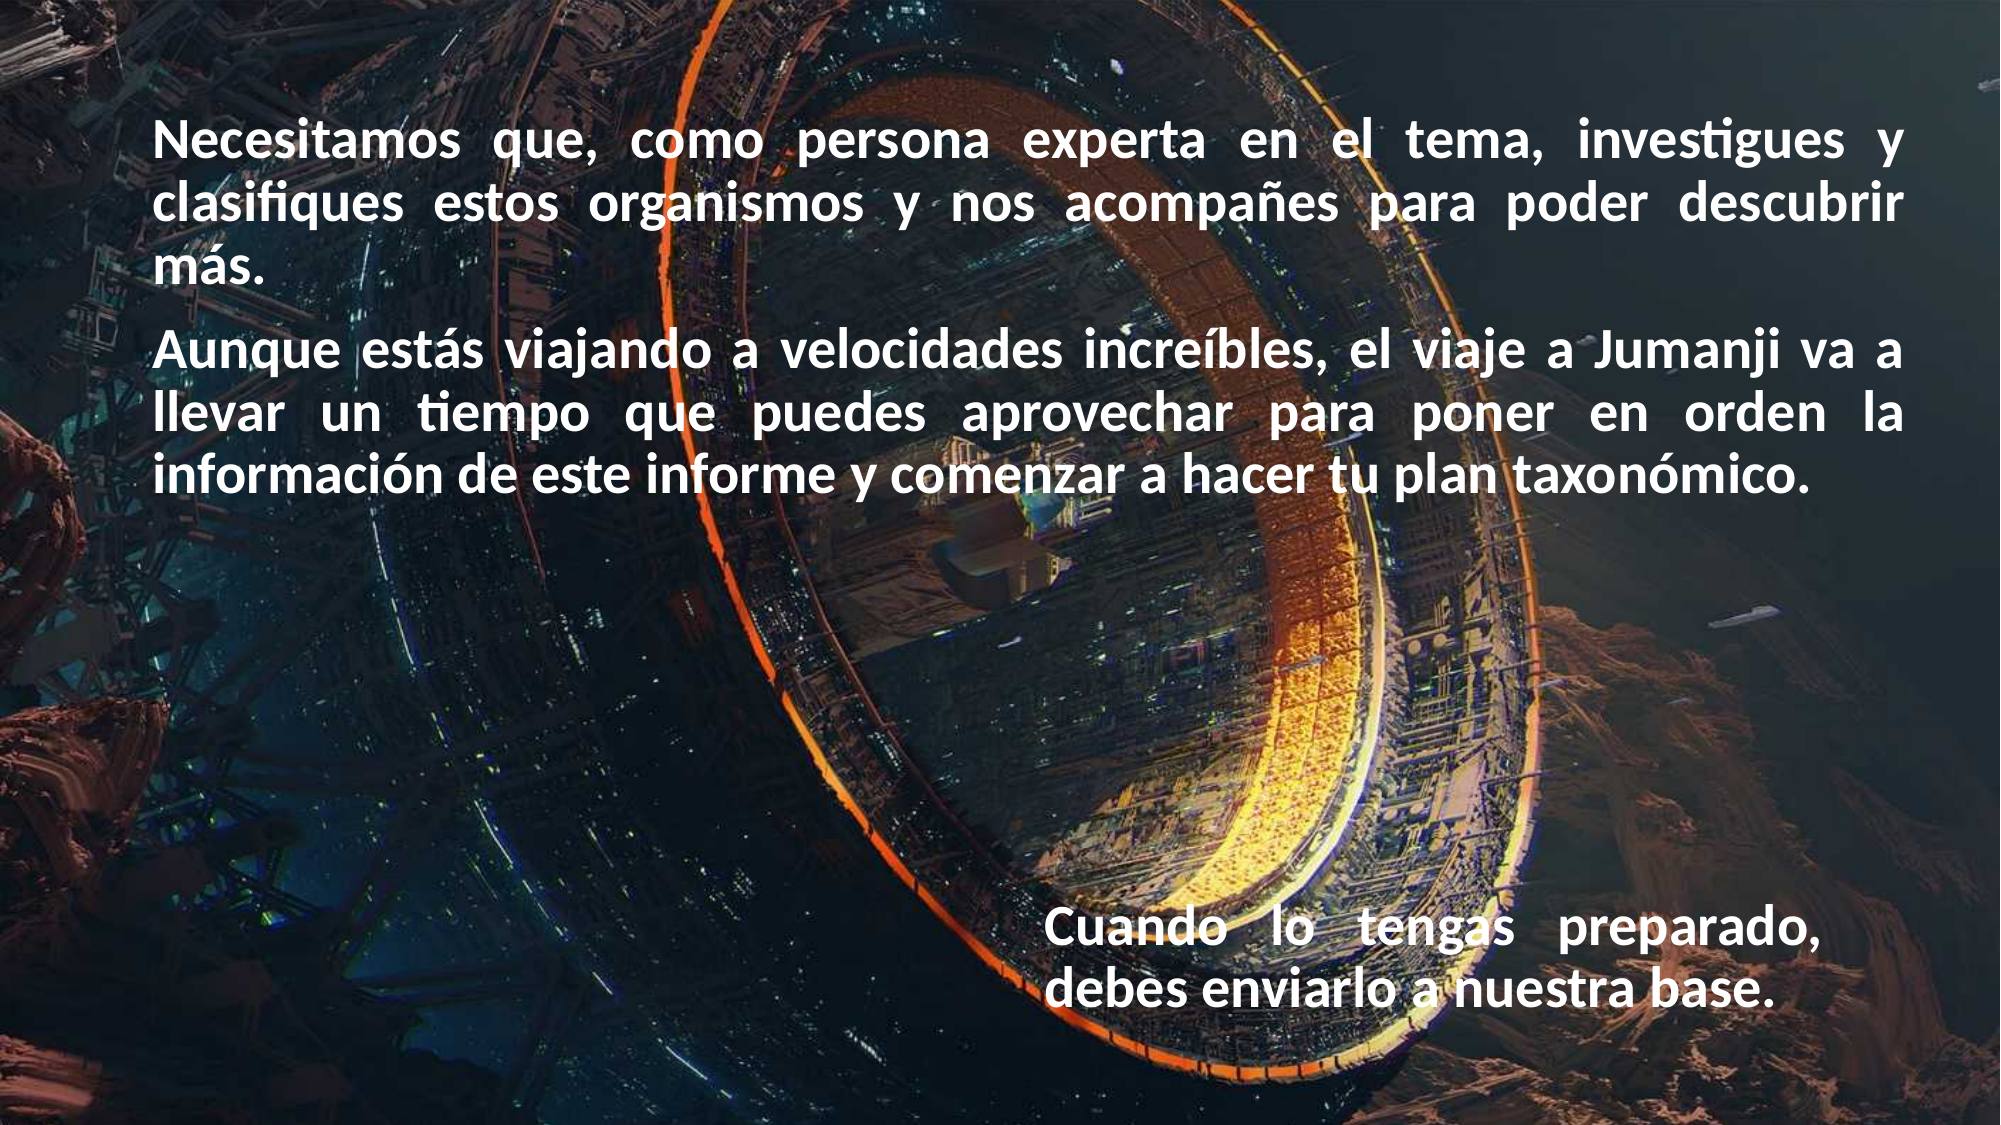

# Necesitamos que, como persona experta en el tema, investigues y clasifiques estos organismos y nos acompañes para poder descubrir más.
Aunque estás viajando a velocidades increíbles, el viaje a Jumanji va a llevar un tiempo que puedes aprovechar para poner en orden la información de este informe y comenzar a hacer tu plan taxonómico.
Cuando lo tengas preparado, debes enviarlo a nuestra base.